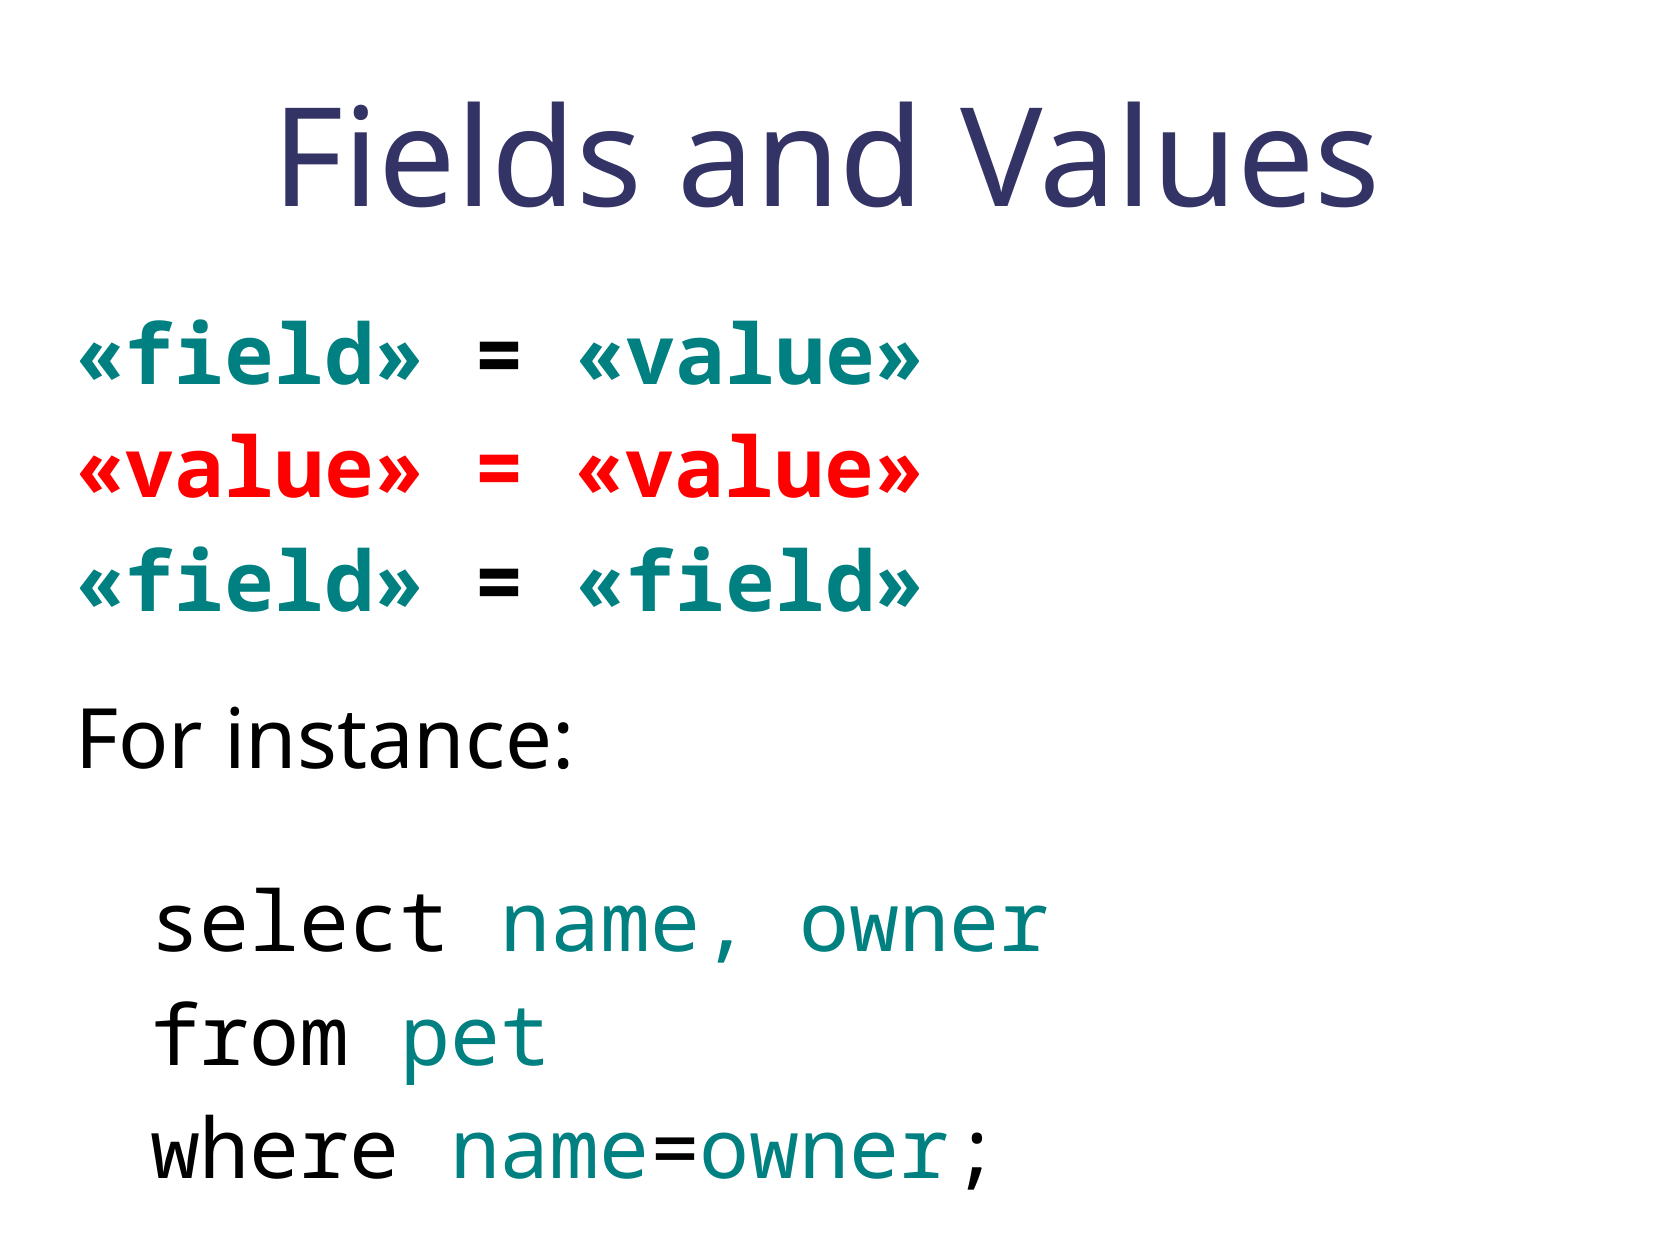

# Fields and Values
«field» = «value»
«value» = «value»
«field» = «field»
For instance:
select name, owner
from pet
where name=owner;